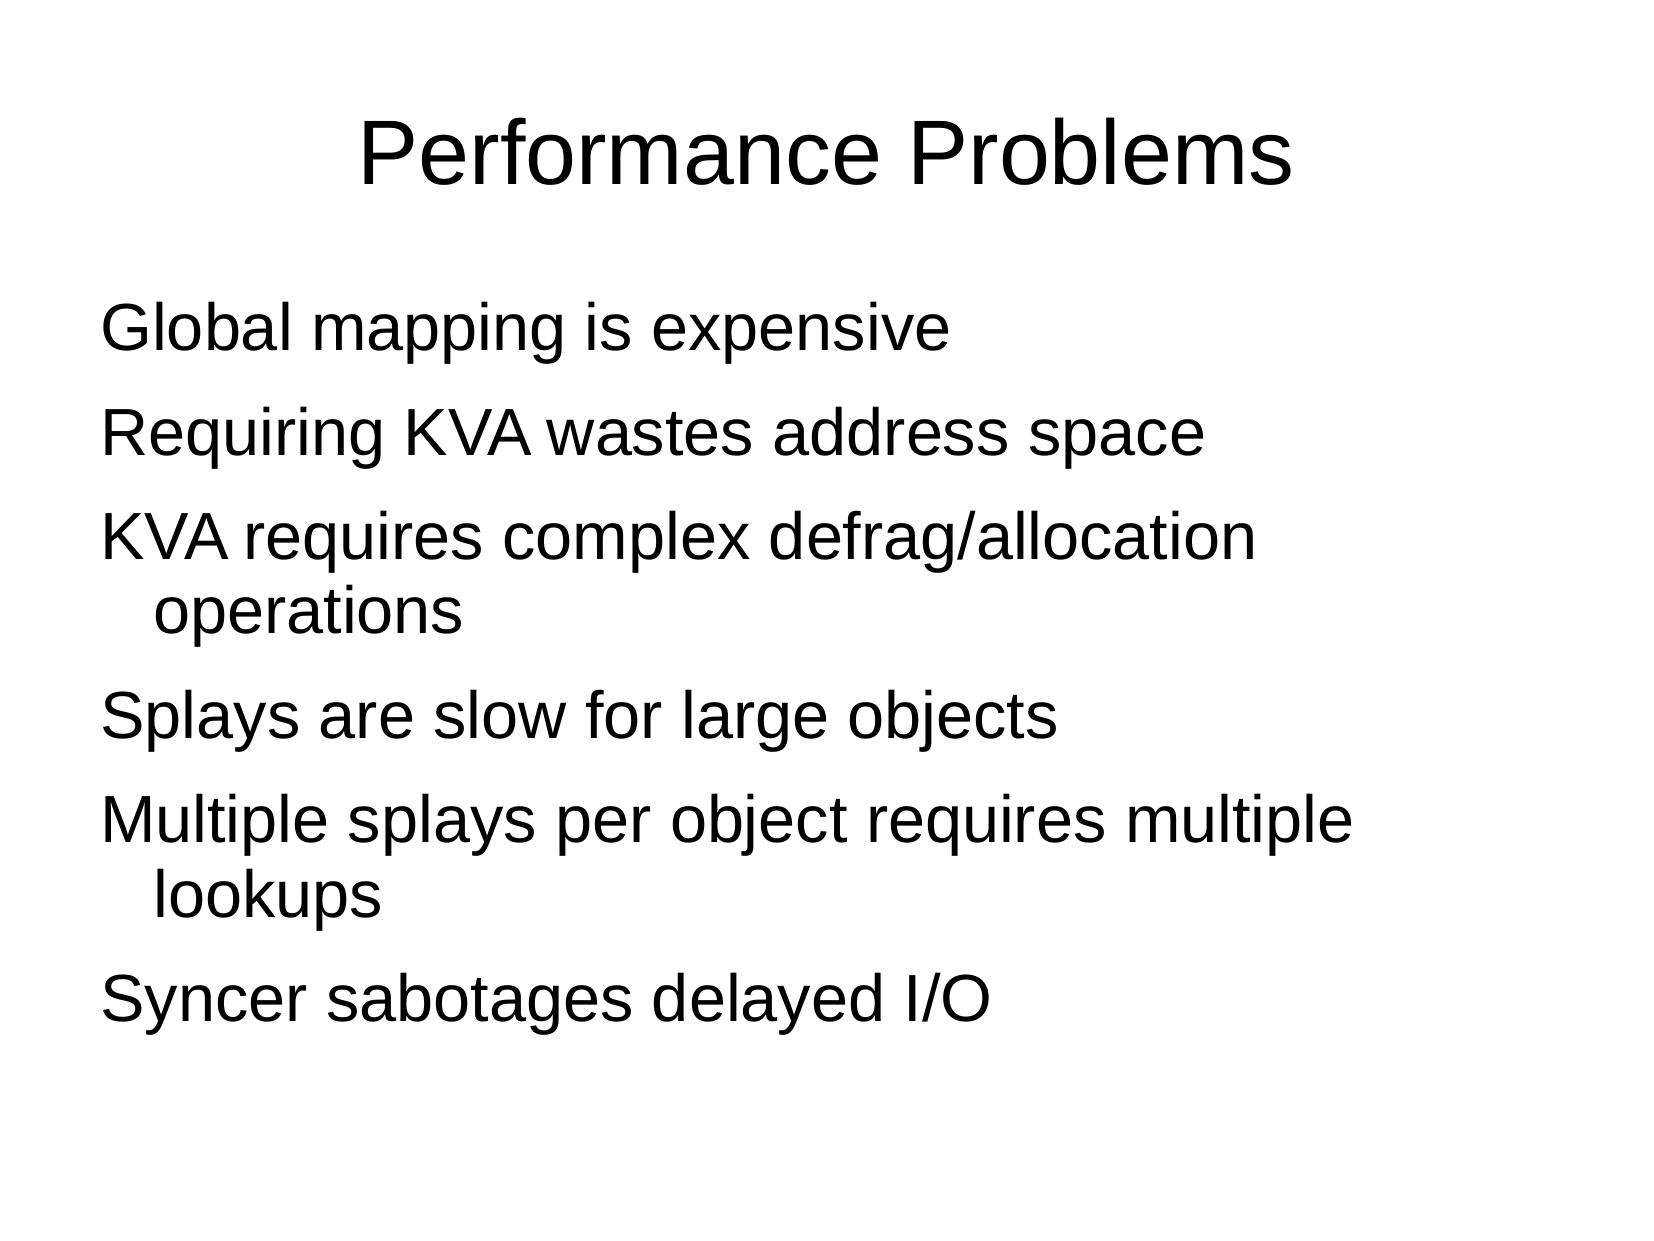

# Performance Problems
Global mapping is expensive
Requiring KVA wastes address space
KVA requires complex defrag/allocation operations
Splays are slow for large objects
Multiple splays per object requires multiple 	 lookups
Syncer sabotages delayed I/O